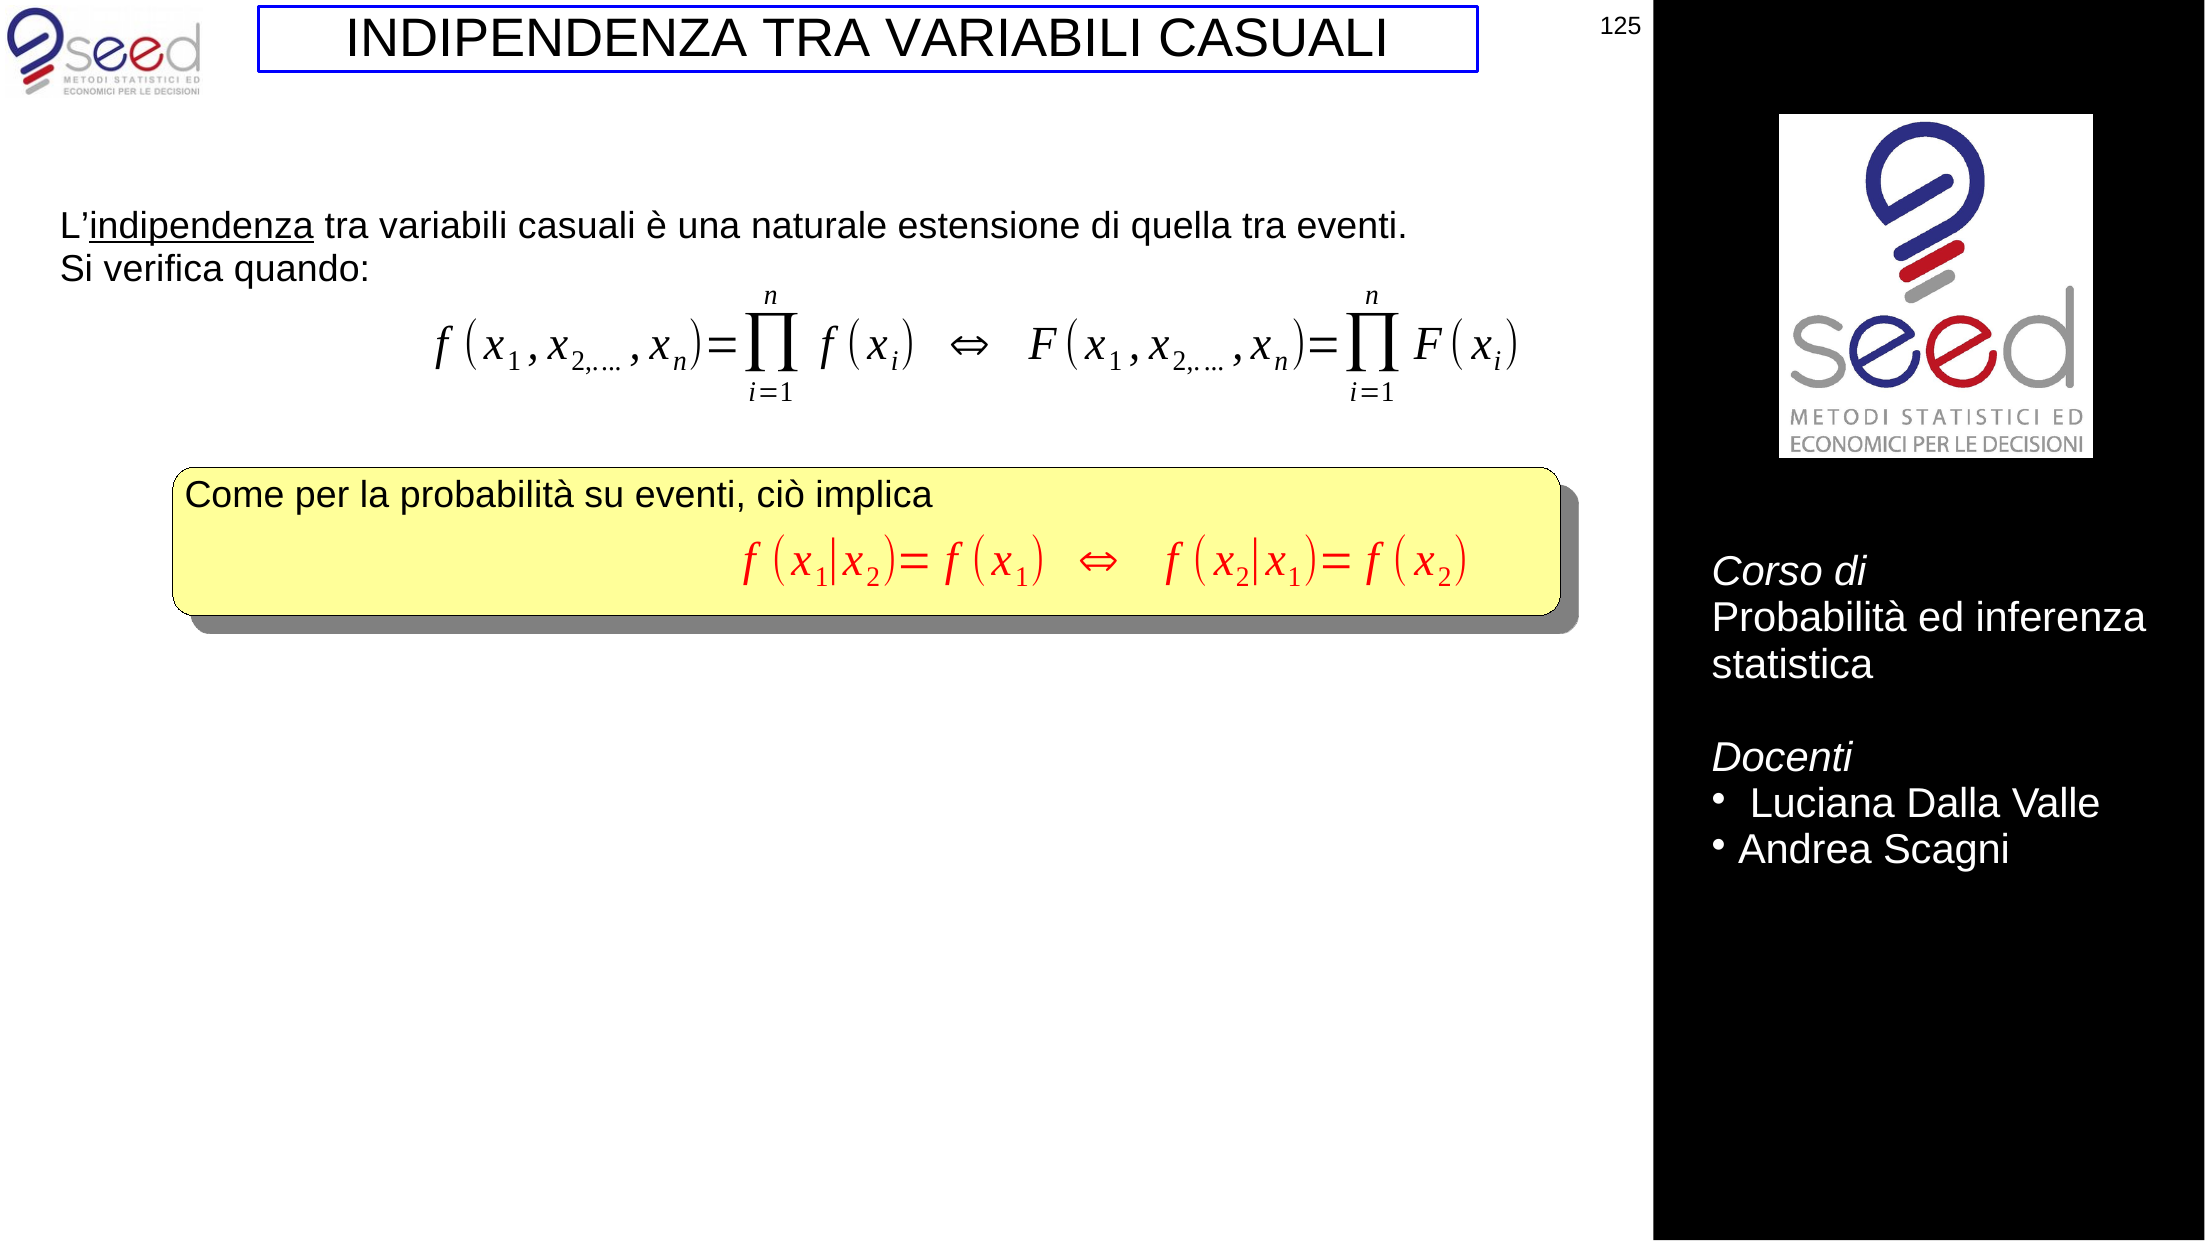

INDIPENDENZA TRA VARIABILI CASUALI
L’indipendenza tra variabili casuali è una naturale estensione di quella tra eventi.
Si verifica quando:
Come per la probabilità su eventi, ciò implica